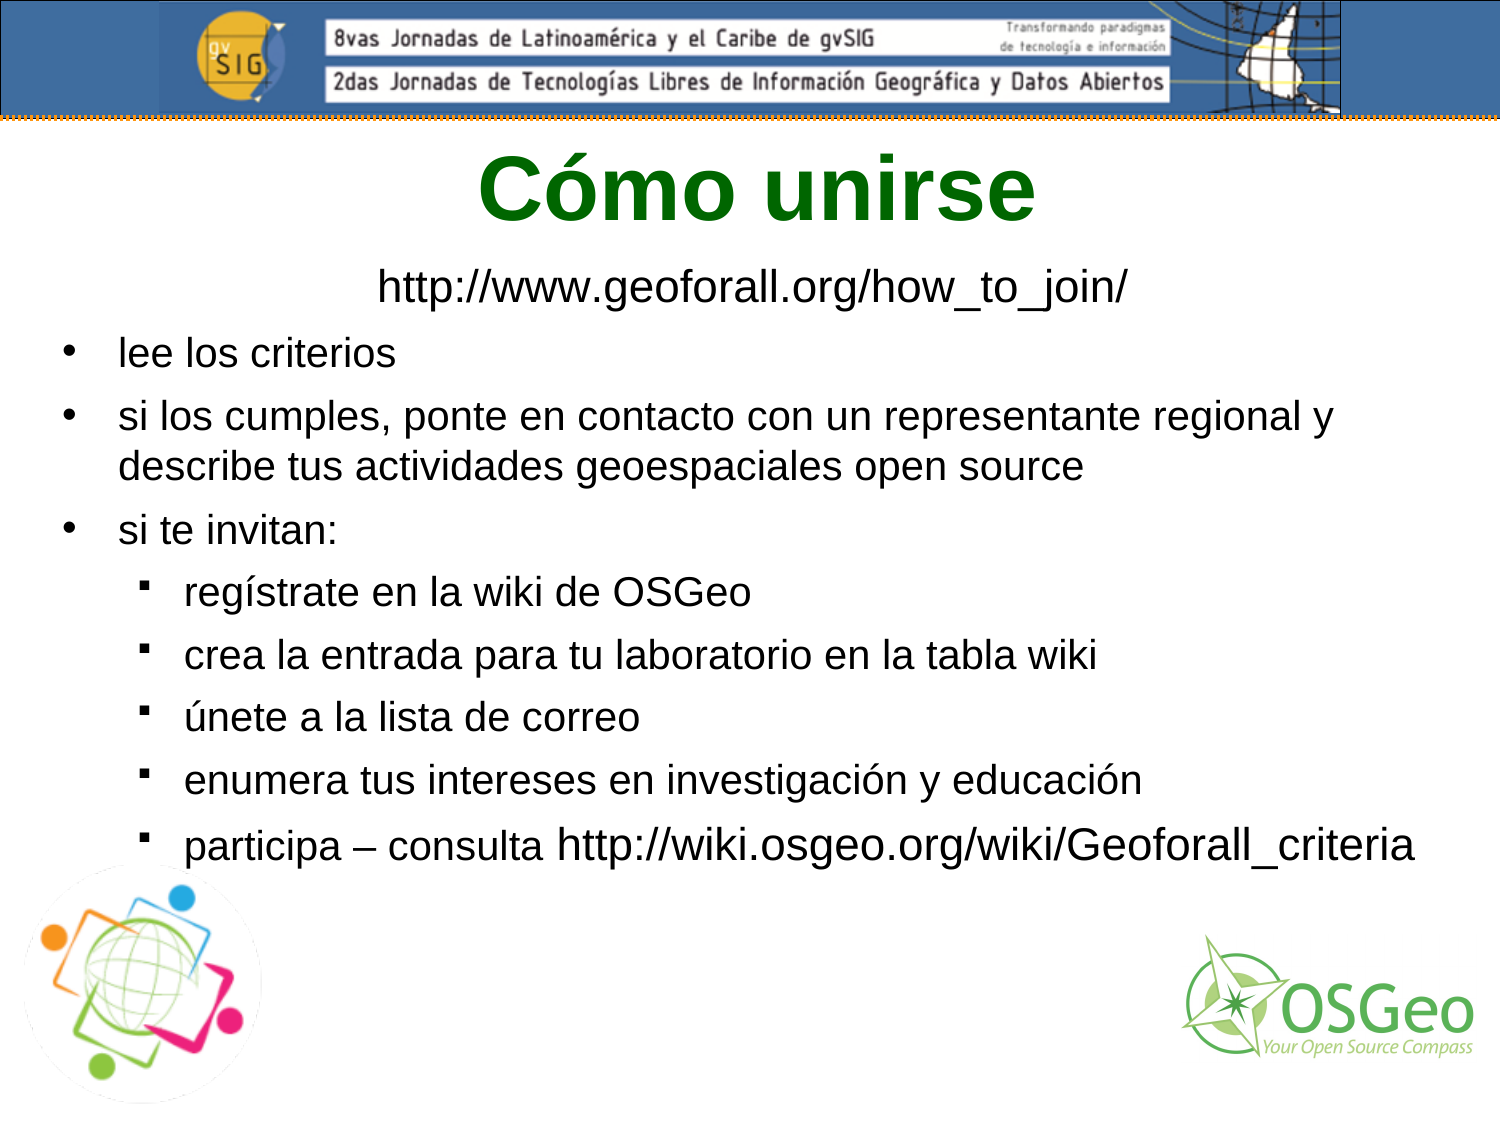

# Cómo unirse
http://www.geoforall.org/how_to_join/
lee los criterios
si los cumples, ponte en contacto con un representante regional y describe tus actividades geoespaciales open source
si te invitan:
regístrate en la wiki de OSGeo
crea la entrada para tu laboratorio en la tabla wiki
únete a la lista de correo
enumera tus intereses en investigación y educación
participa – consulta http://wiki.osgeo.org/wiki/Geoforall_criteria